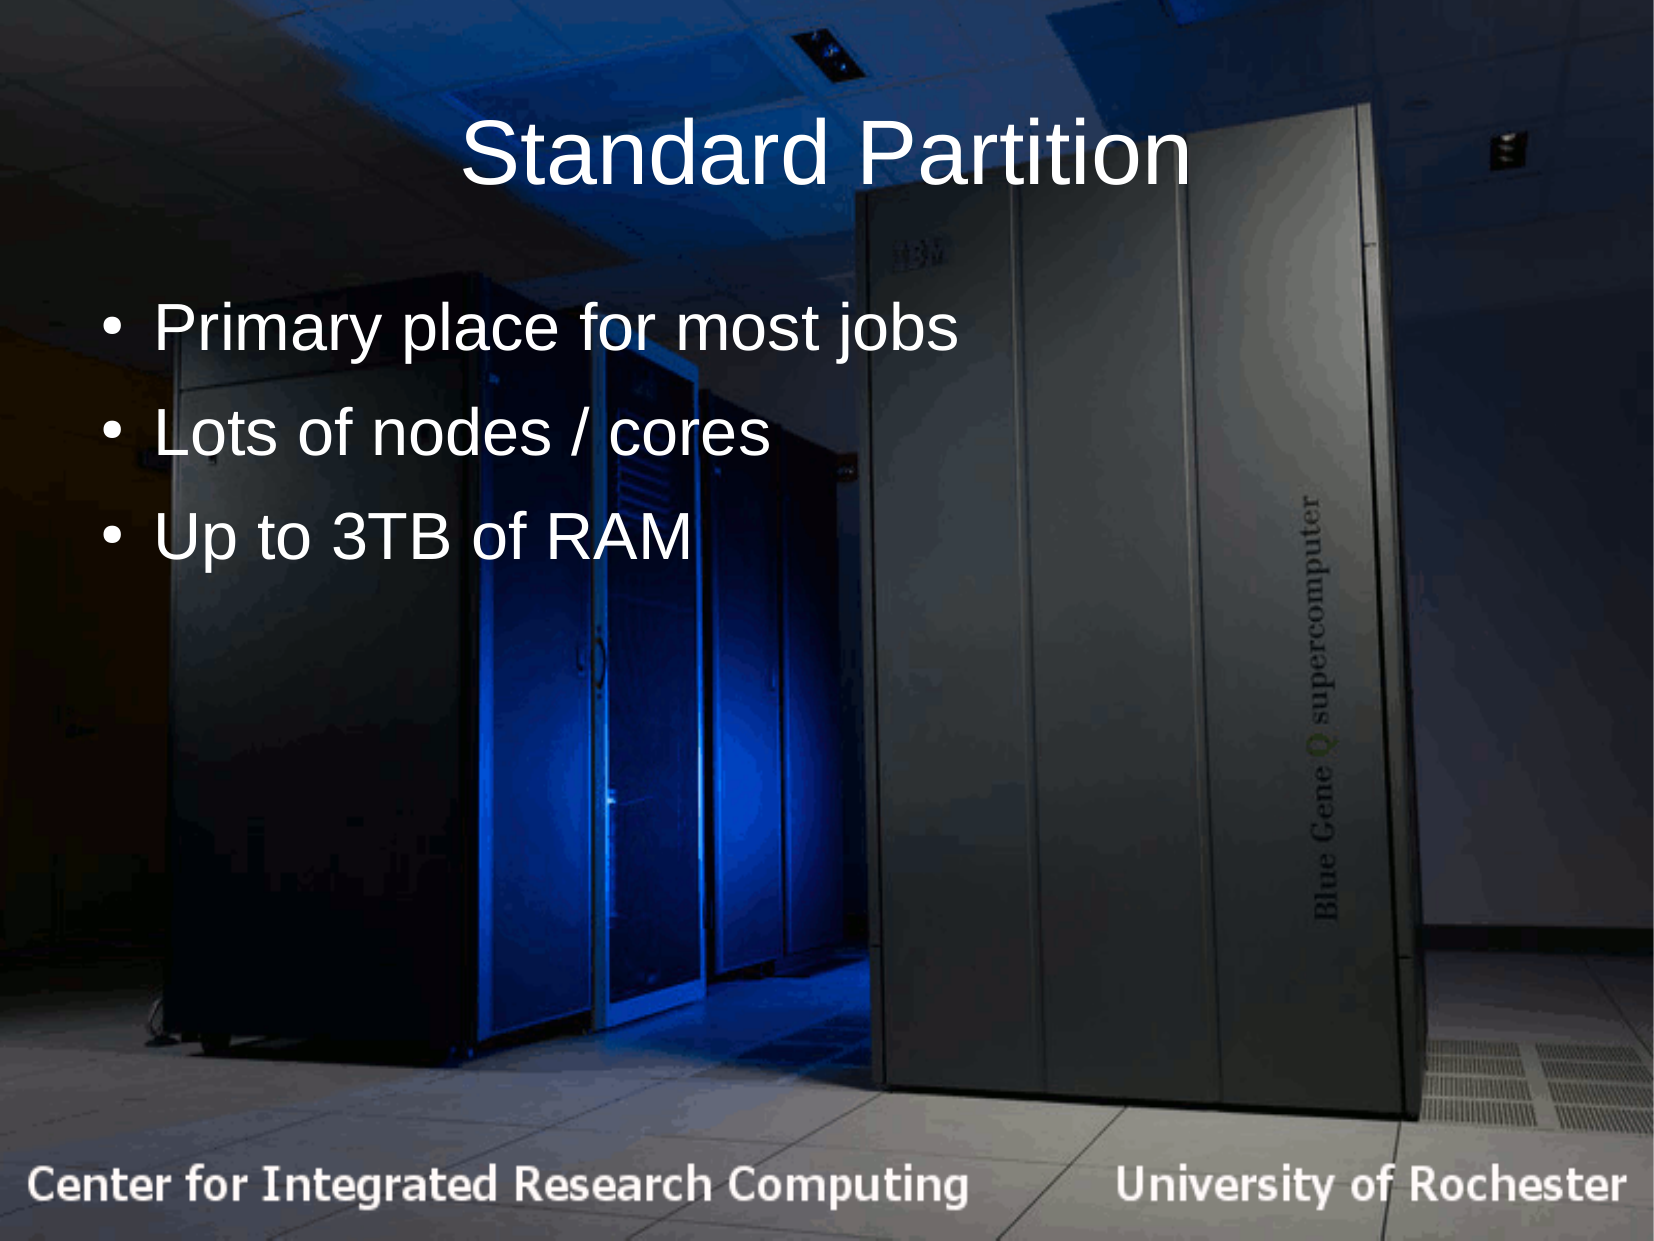

# Standard Partition
Primary place for most jobs
Lots of nodes / cores
Up to 3TB of RAM